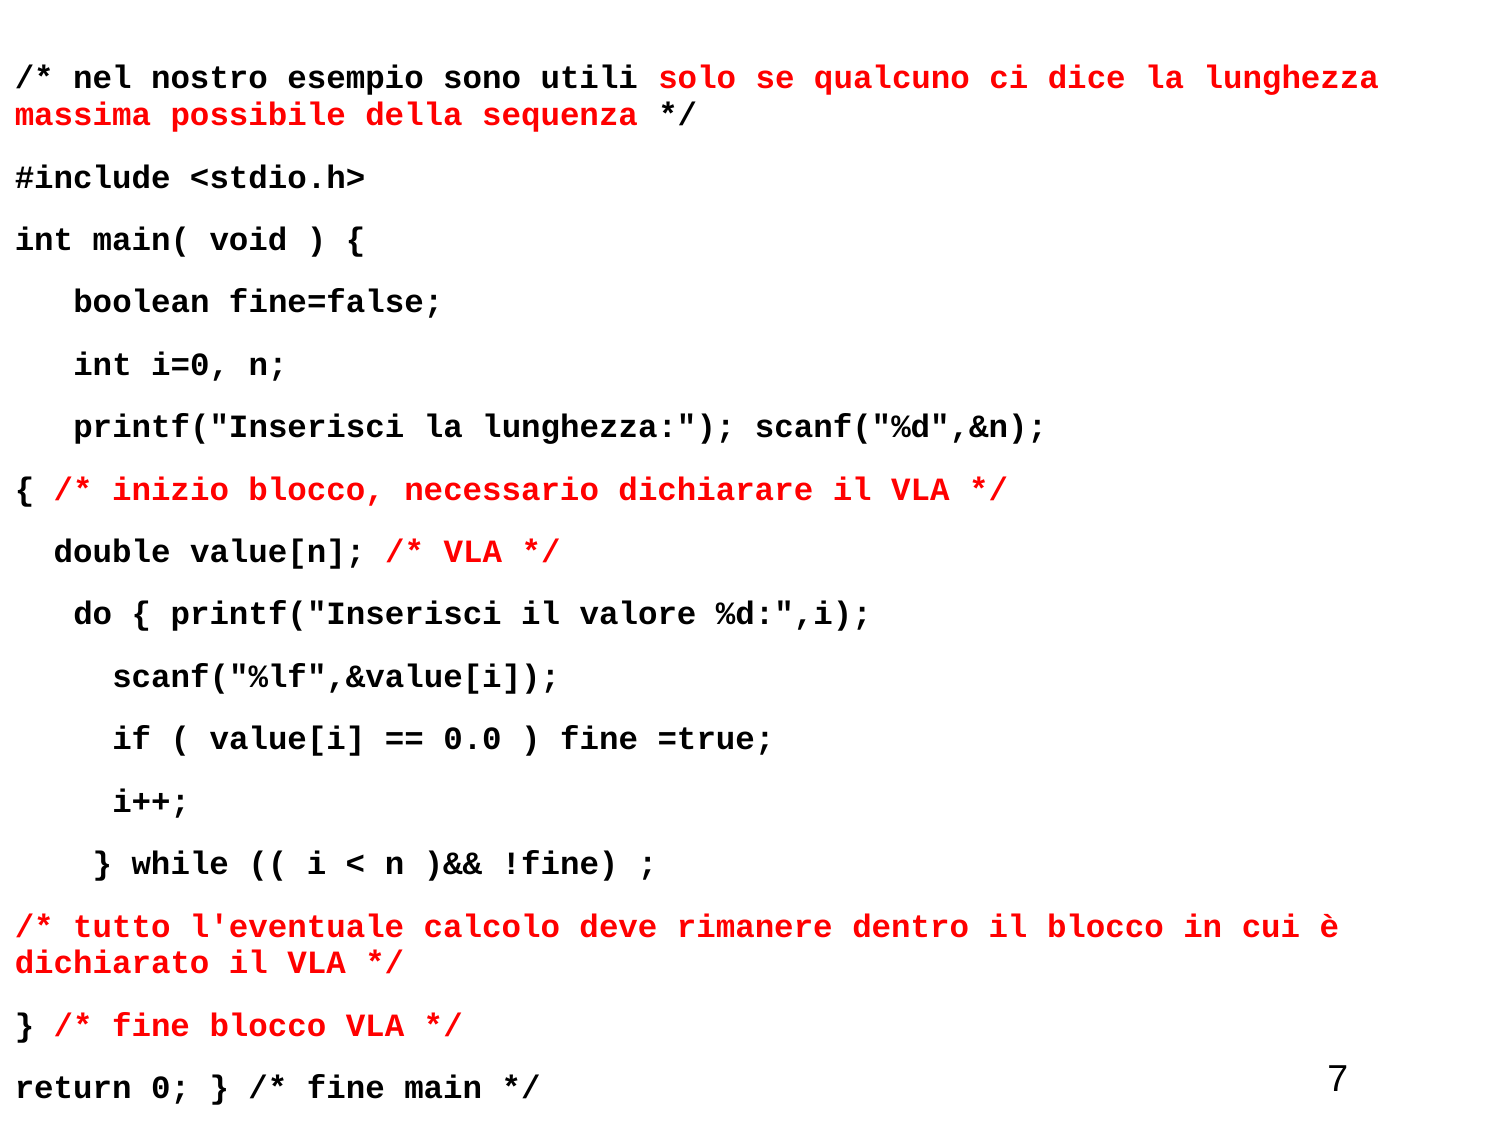

# /* nel nostro esempio sono utili solo se qualcuno ci dice la lunghezza massima possibile della sequenza */
#include <stdio.h>
int main( void ) {
 boolean fine=false;
 int i=0, n;
 printf("Inserisci la lunghezza:"); scanf("%d",&n);
{ /* inizio blocco, necessario dichiarare il VLA */
 double value[n]; /* VLA */
 do { printf("Inserisci il valore %d:",i);
 scanf("%lf",&value[i]);
 if ( value[i] == 0.0 ) fine =true;
 i++;
 } while (( i < n )&& !fine) ;
/* tutto l'eventuale calcolo deve rimanere dentro il blocco in cui è dichiarato il VLA */
} /* fine blocco VLA */
return 0; } /* fine main */
7